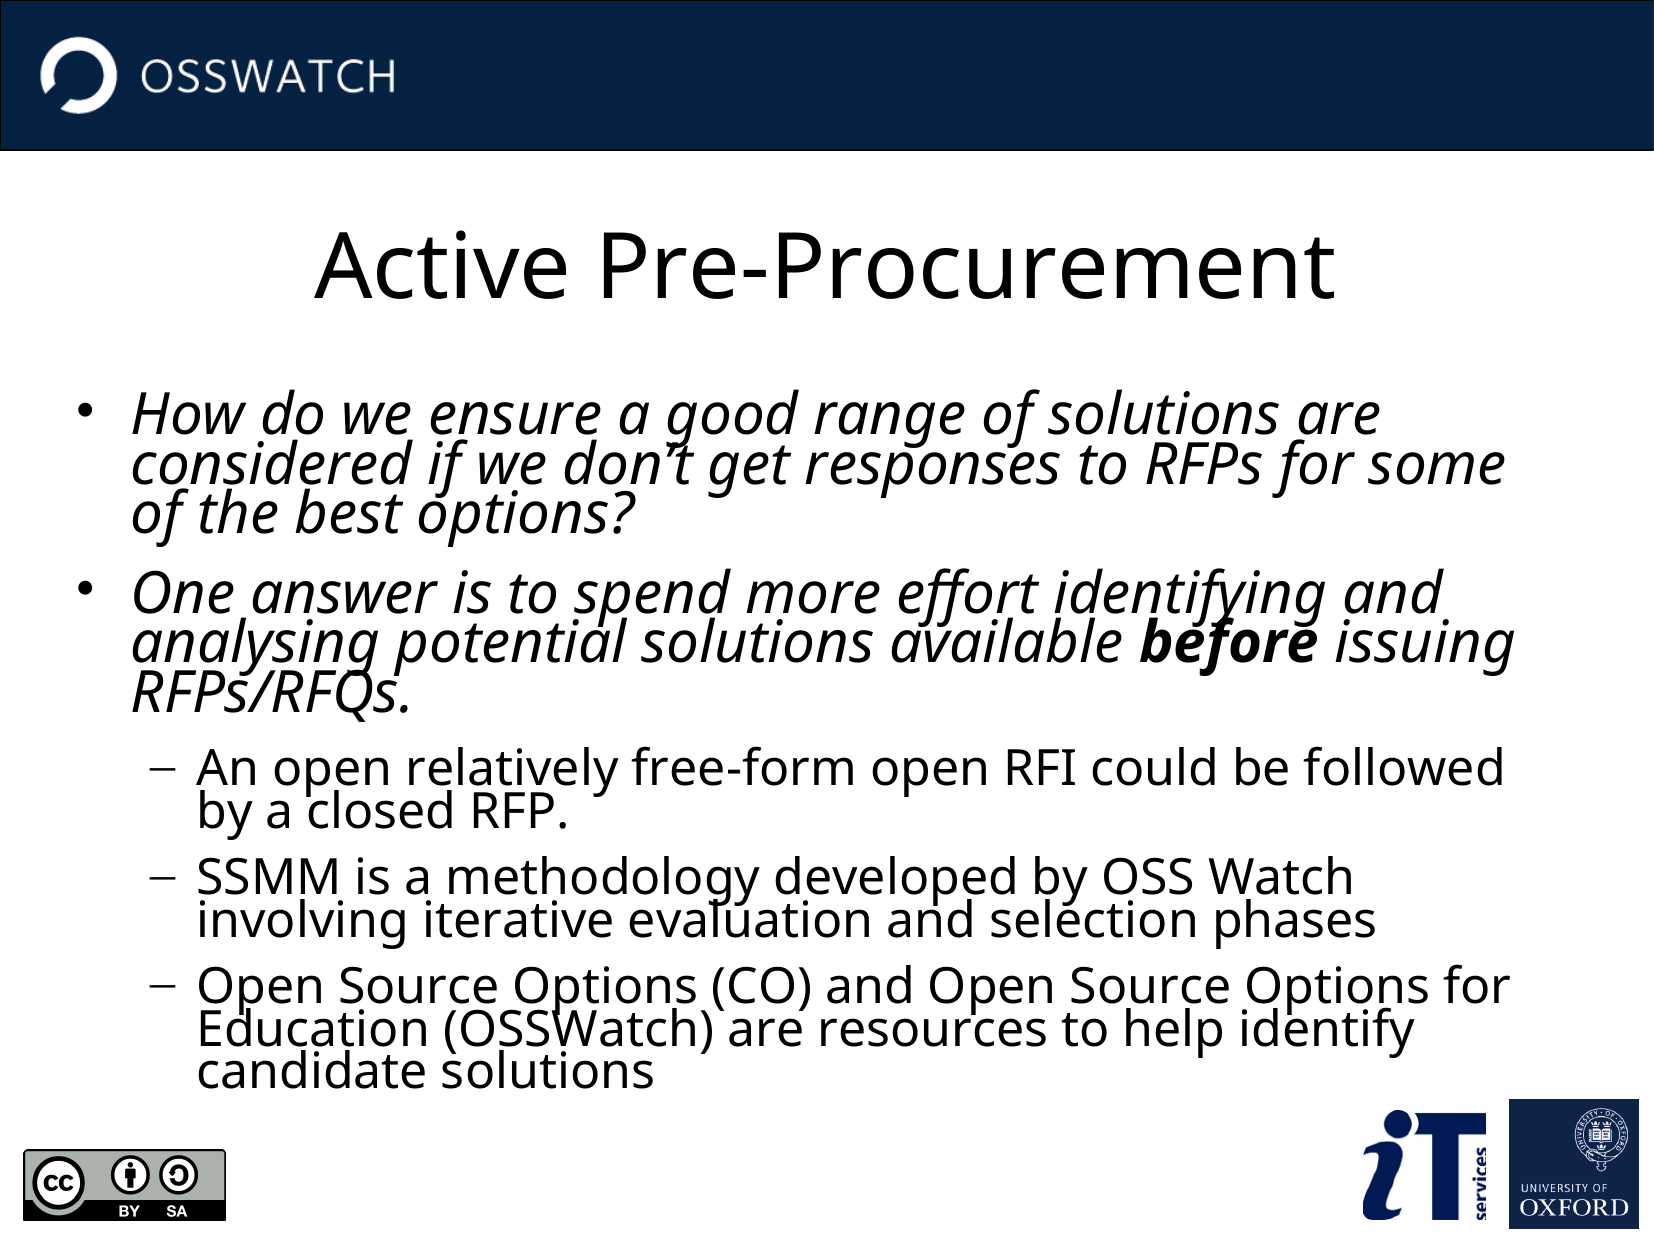

# Active Pre-Procurement
How do we ensure a good range of solutions are considered if we don’t get responses to RFPs for some of the best options?
One answer is to spend more effort identifying and analysing potential solutions available before issuing RFPs/RFQs.
An open relatively free-form open RFI could be followed by a closed RFP.
SSMM is a methodology developed by OSS Watch involving iterative evaluation and selection phases
Open Source Options (CO) and Open Source Options for Education (OSSWatch) are resources to help identify candidate solutions